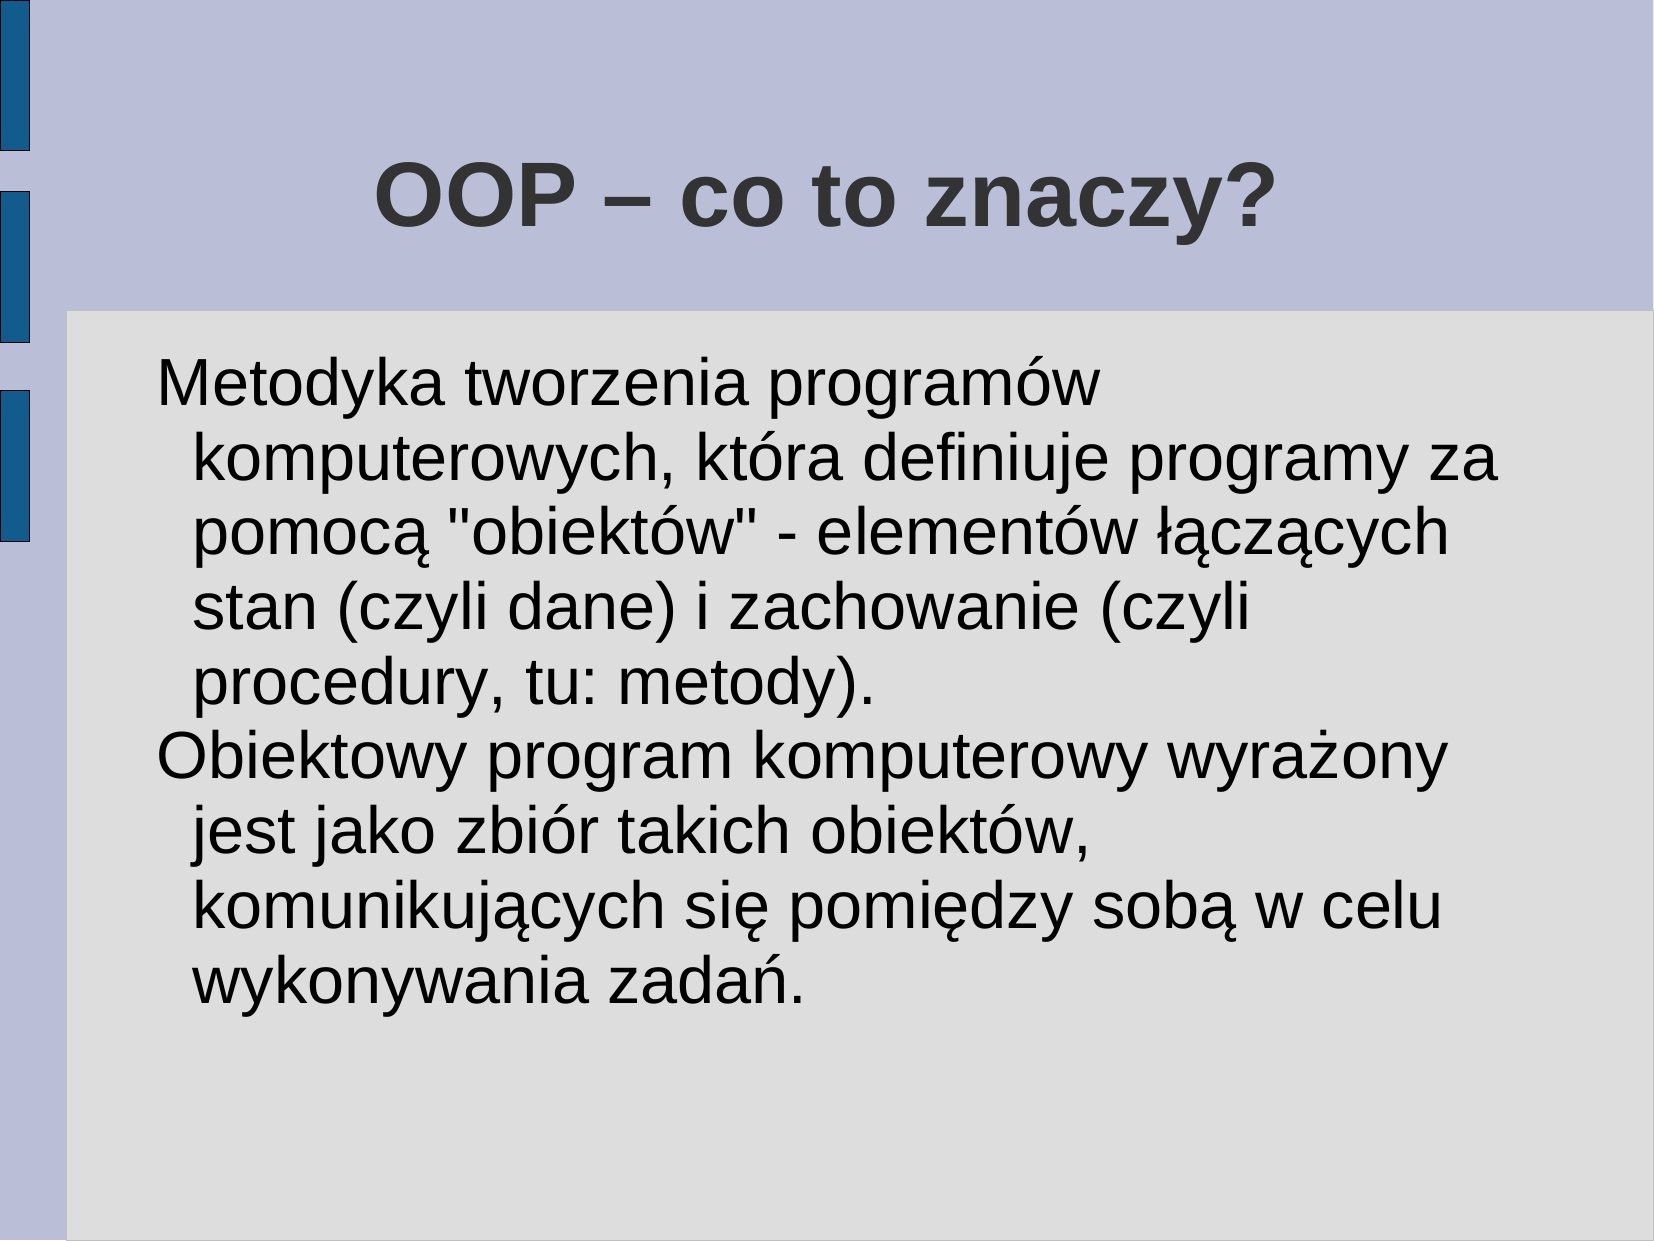

# OOP – co to znaczy?
Metodyka tworzenia programów komputerowych, która definiuje programy za pomocą "obiektów" - elementów łączących stan (czyli dane) i zachowanie (czyli procedury, tu: metody).
Obiektowy program komputerowy wyrażony jest jako zbiór takich obiektów, komunikujących się pomiędzy sobą w celu wykonywania zadań.